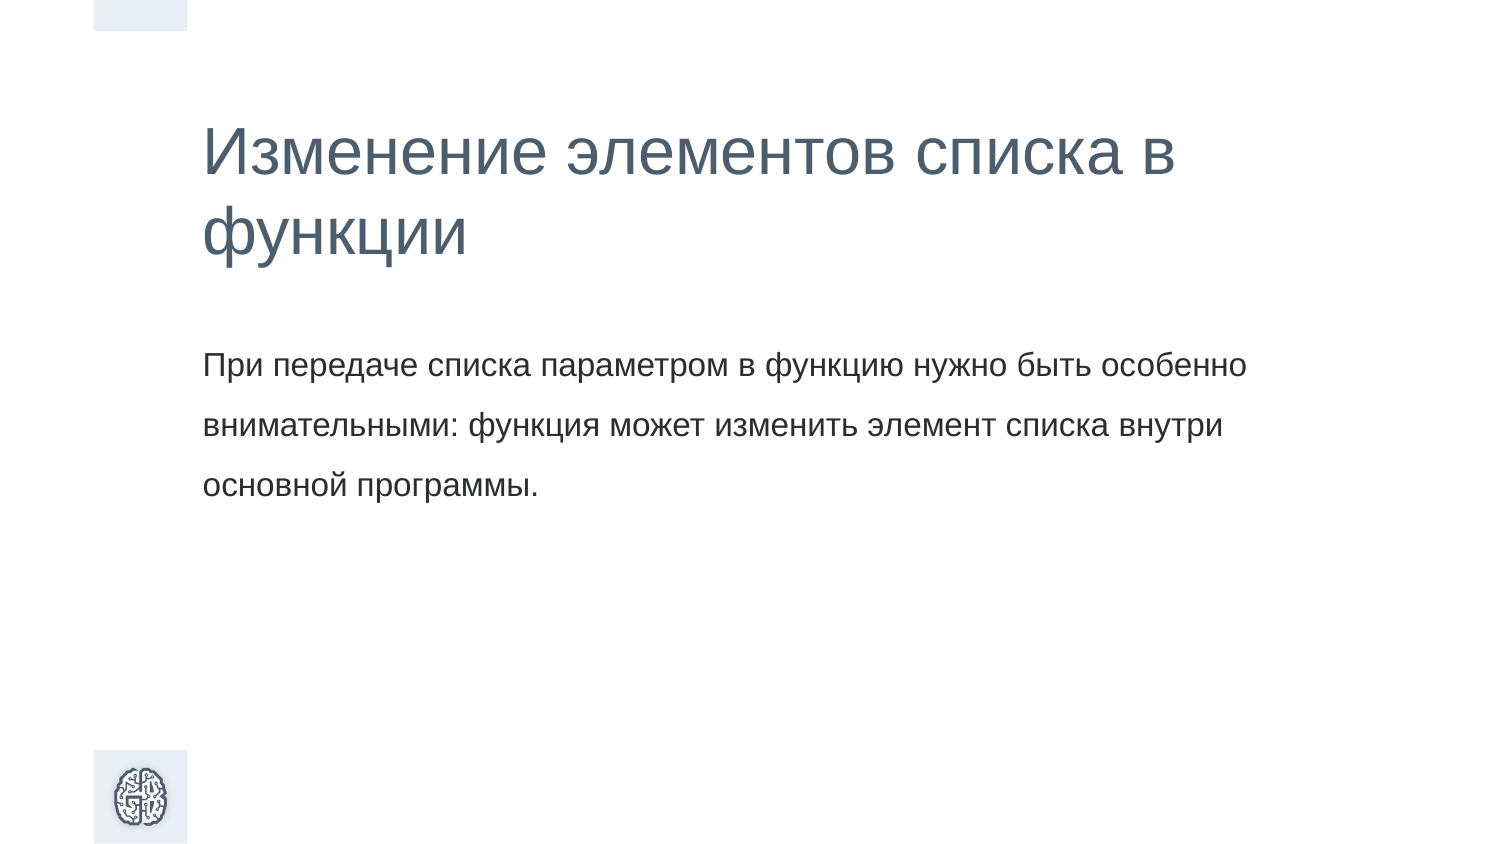

Изменение элементов списка в функции
При передаче списка параметром в функцию нужно быть особенно внимательными: функция может изменить элемент списка внутри основной программы.